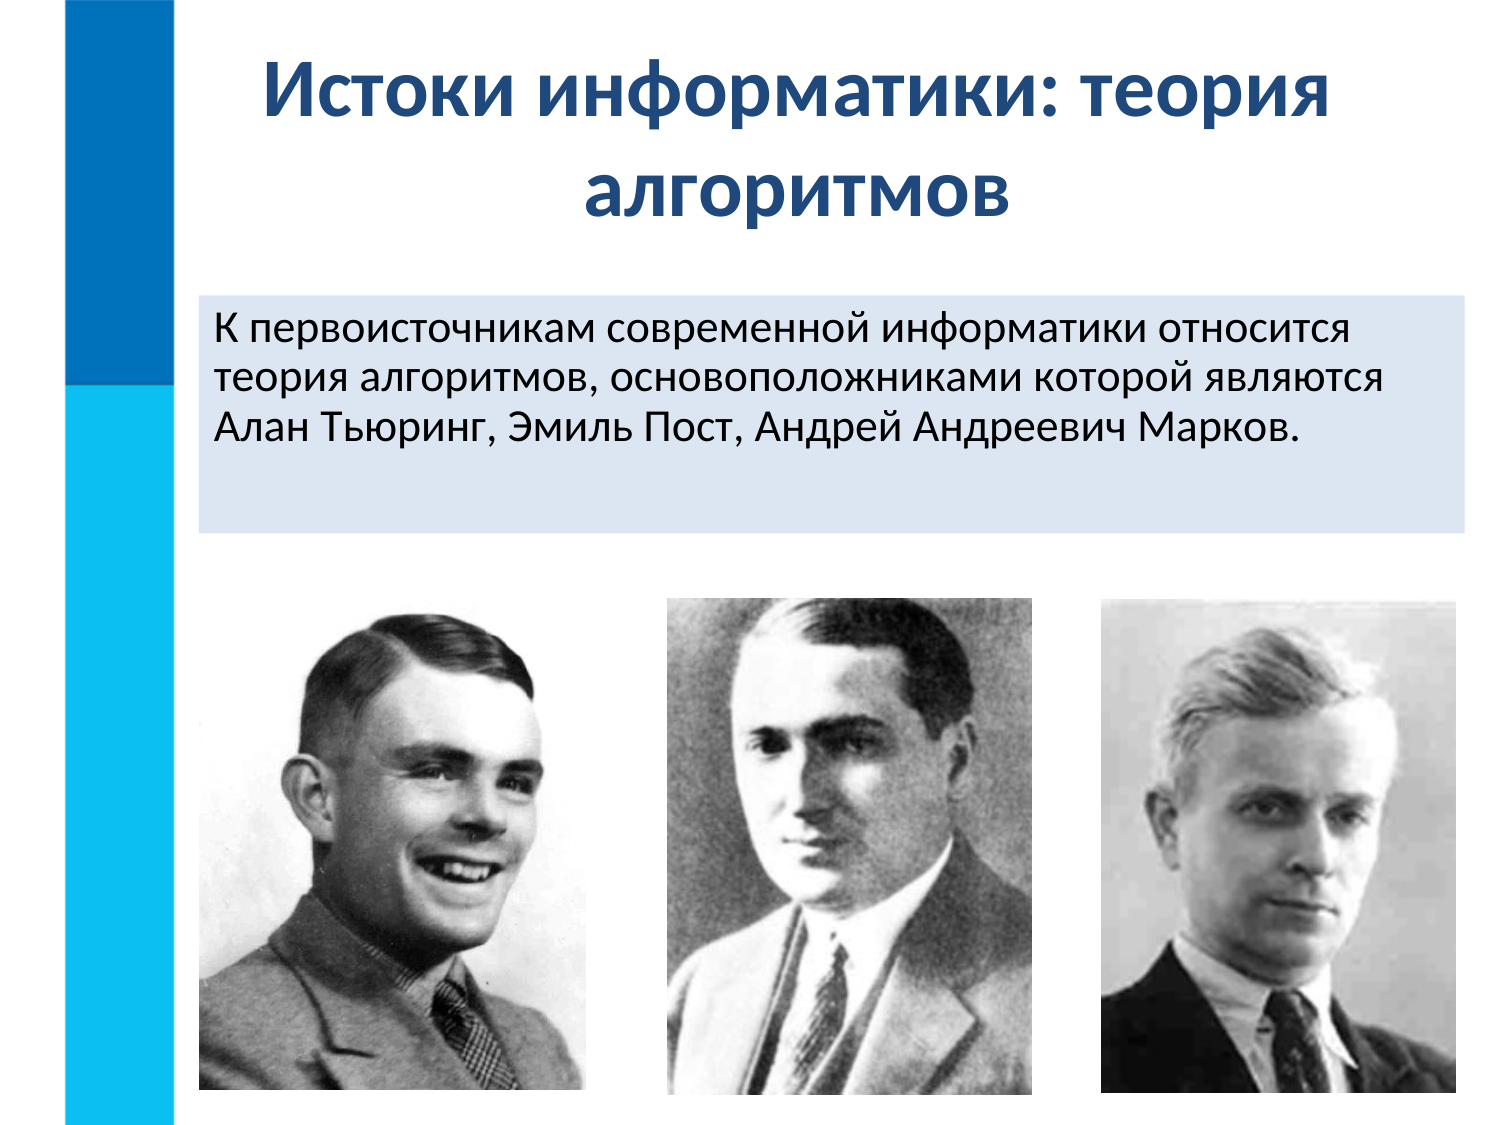

Истоки информатики: теория алгоритмов
К первоисточникам современной информатики относится теория алгоритмов, основоположниками которой являются Алан Тьюринг, Эмиль Пост, Андрей Андреевич Марков.